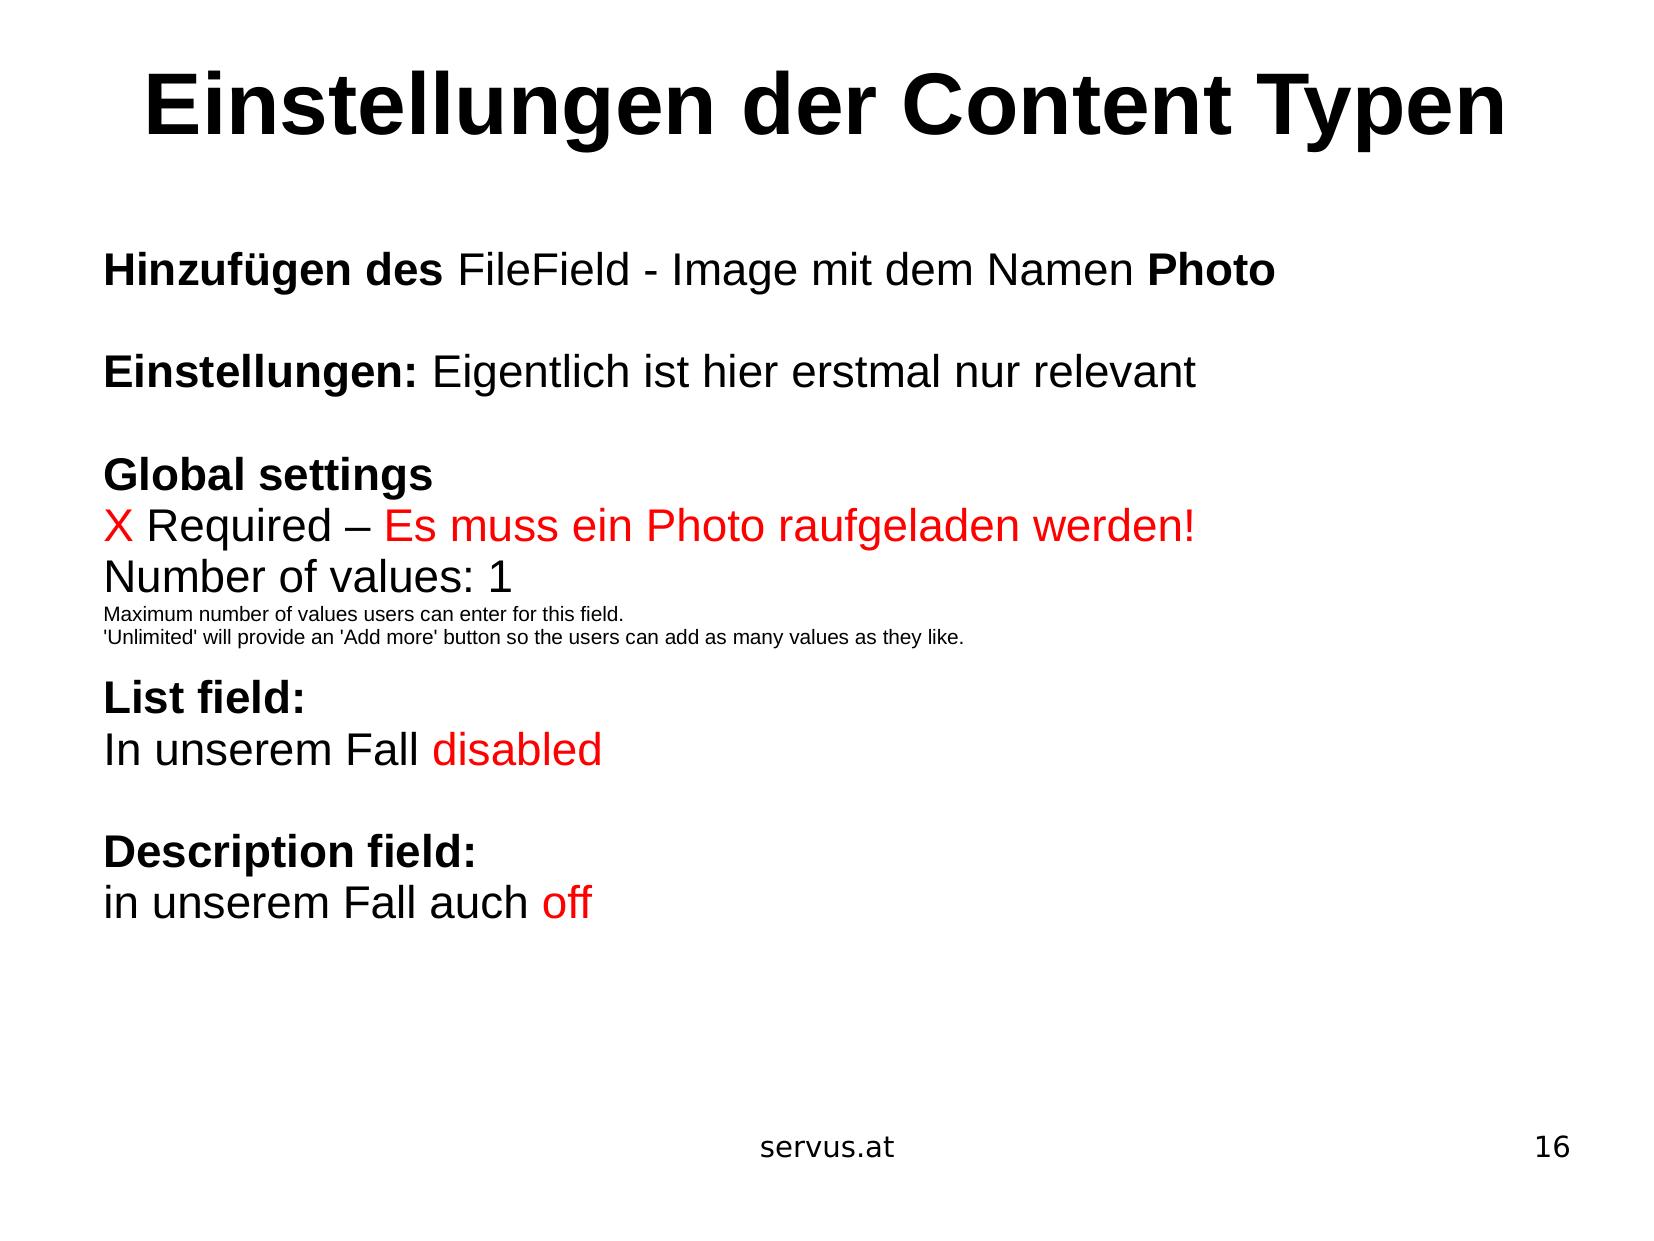

# Einstellungen der Content Typen
Hinzufügen des FileField - Image mit dem Namen Photo
Einstellungen: Eigentlich ist hier erstmal nur relevant
Global settings
X Required – Es muss ein Photo raufgeladen werden!
Number of values: 1
Maximum number of values users can enter for this field.
'Unlimited' will provide an 'Add more' button so the users can add as many values as they like.
List field:
In unserem Fall disabled
Description field:
in unserem Fall auch off
servus.at
16